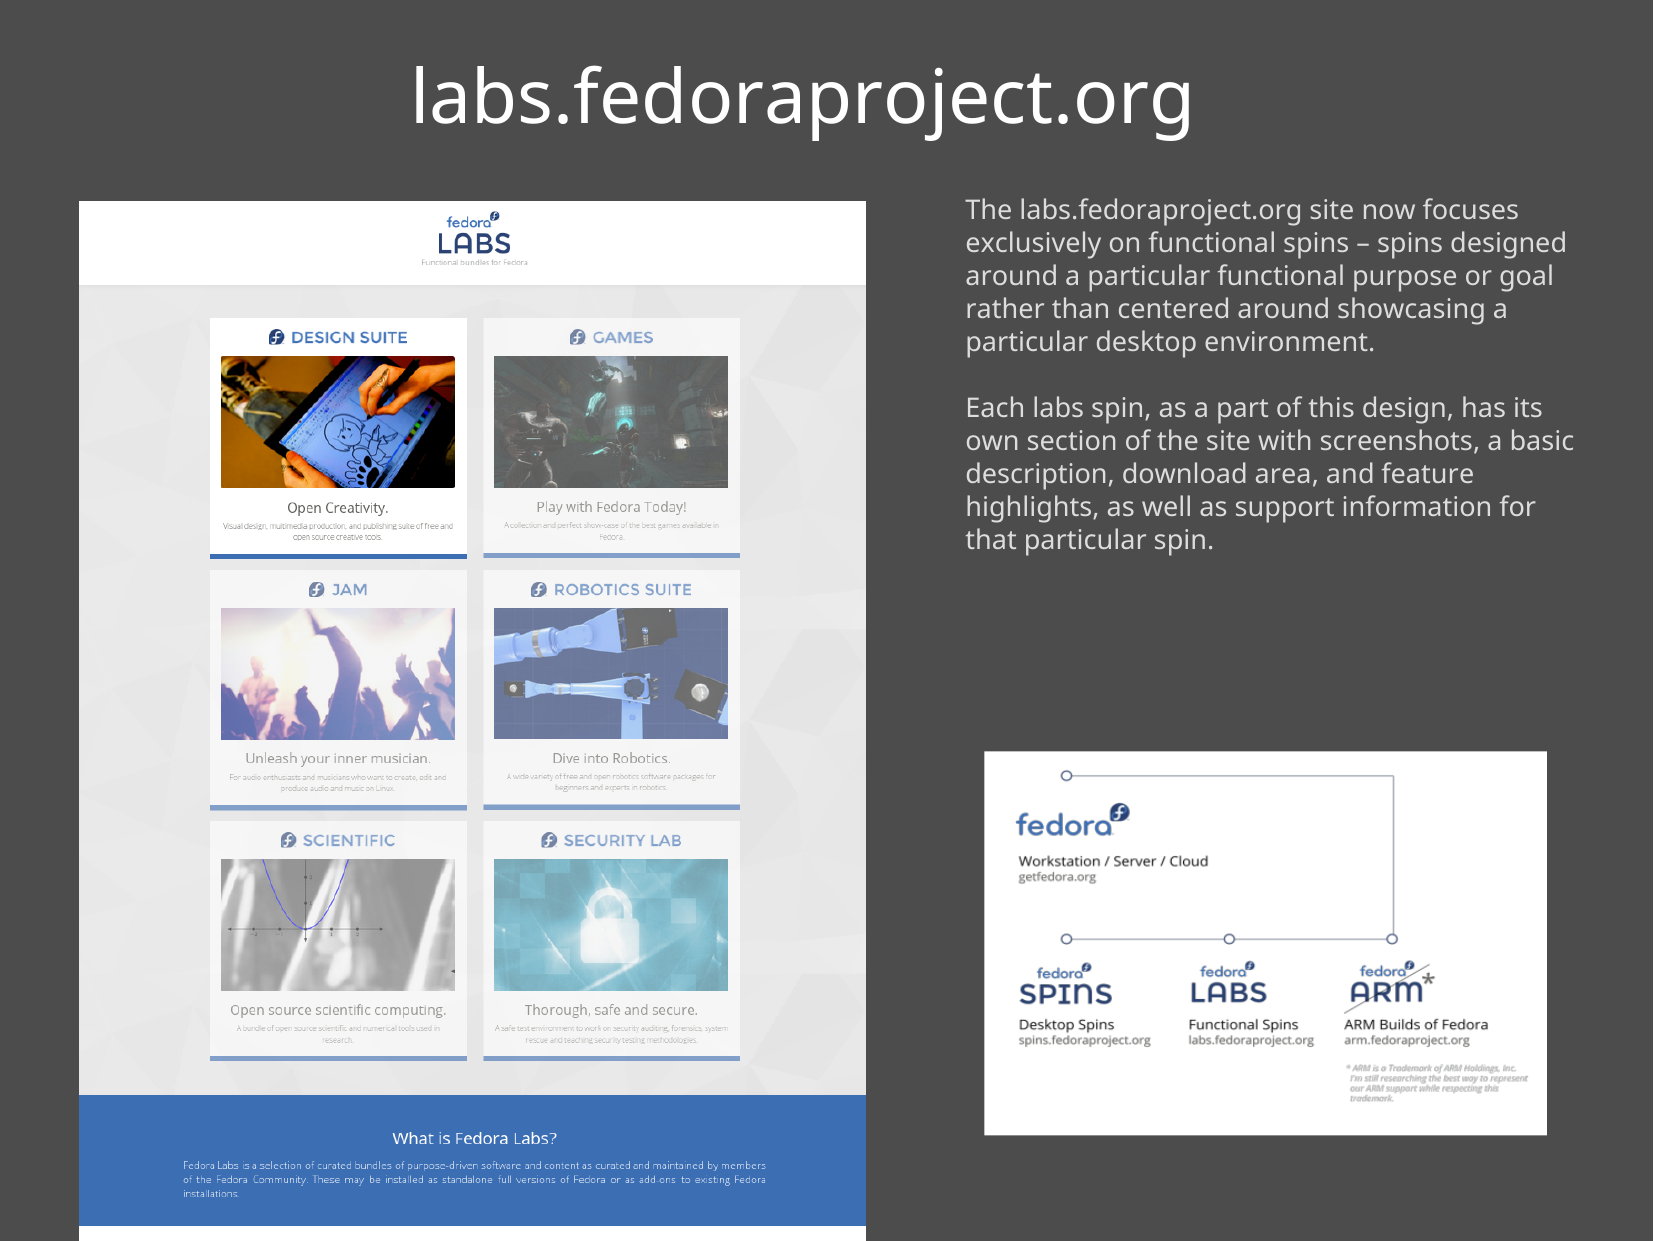

# labs.fedoraproject.org
The labs.fedoraproject.org site now focuses exclusively on functional spins – spins designed around a particular functional purpose or goal rather than centered around showcasing a particular desktop environment.
Each labs spin, as a part of this design, has its own section of the site with screenshots, a basic description, download area, and feature highlights, as well as support information for that particular spin.